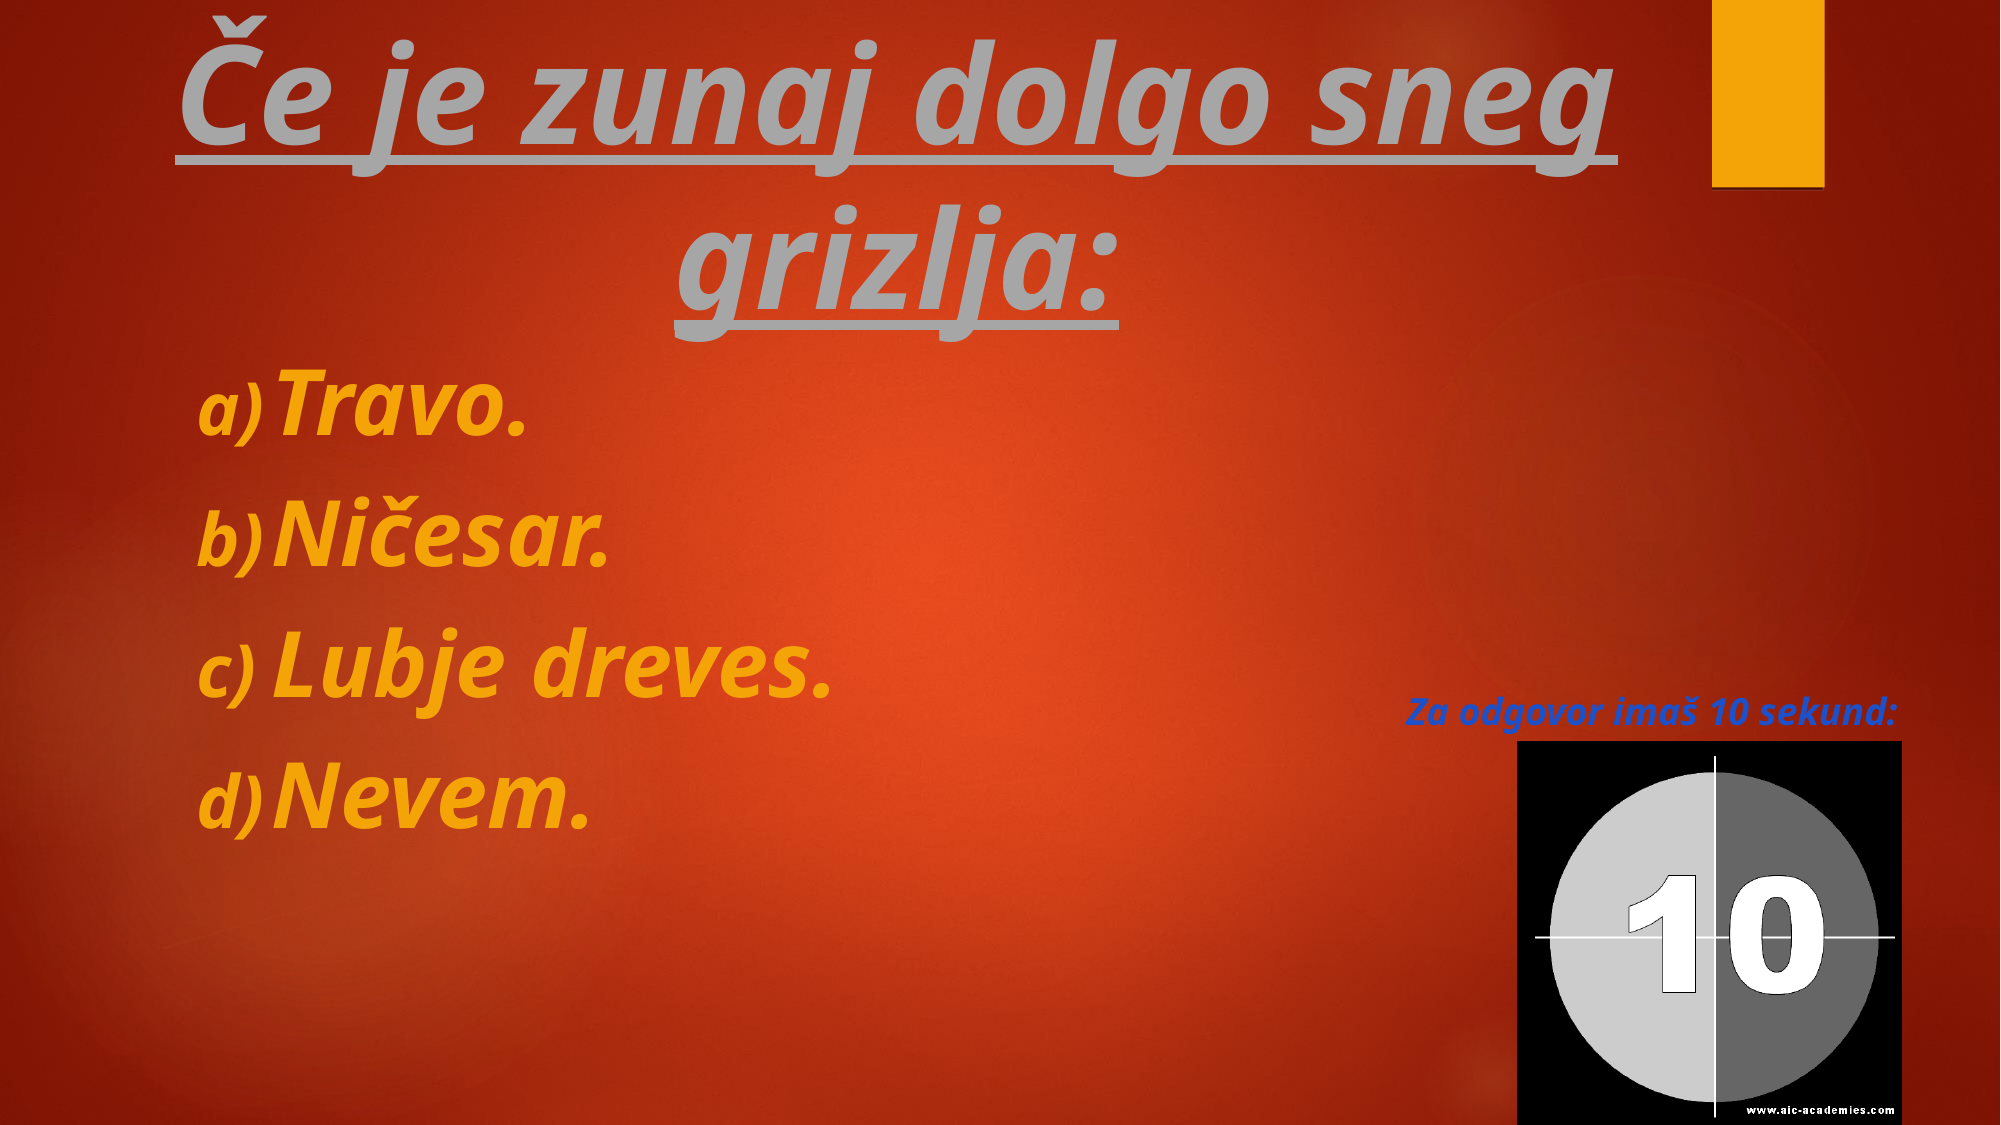

# Če je zunaj dolgo sneg grizlja:
Travo.
Ničesar.
Lubje dreves.
Nevem.
Za odgovor imaš 10 sekund: